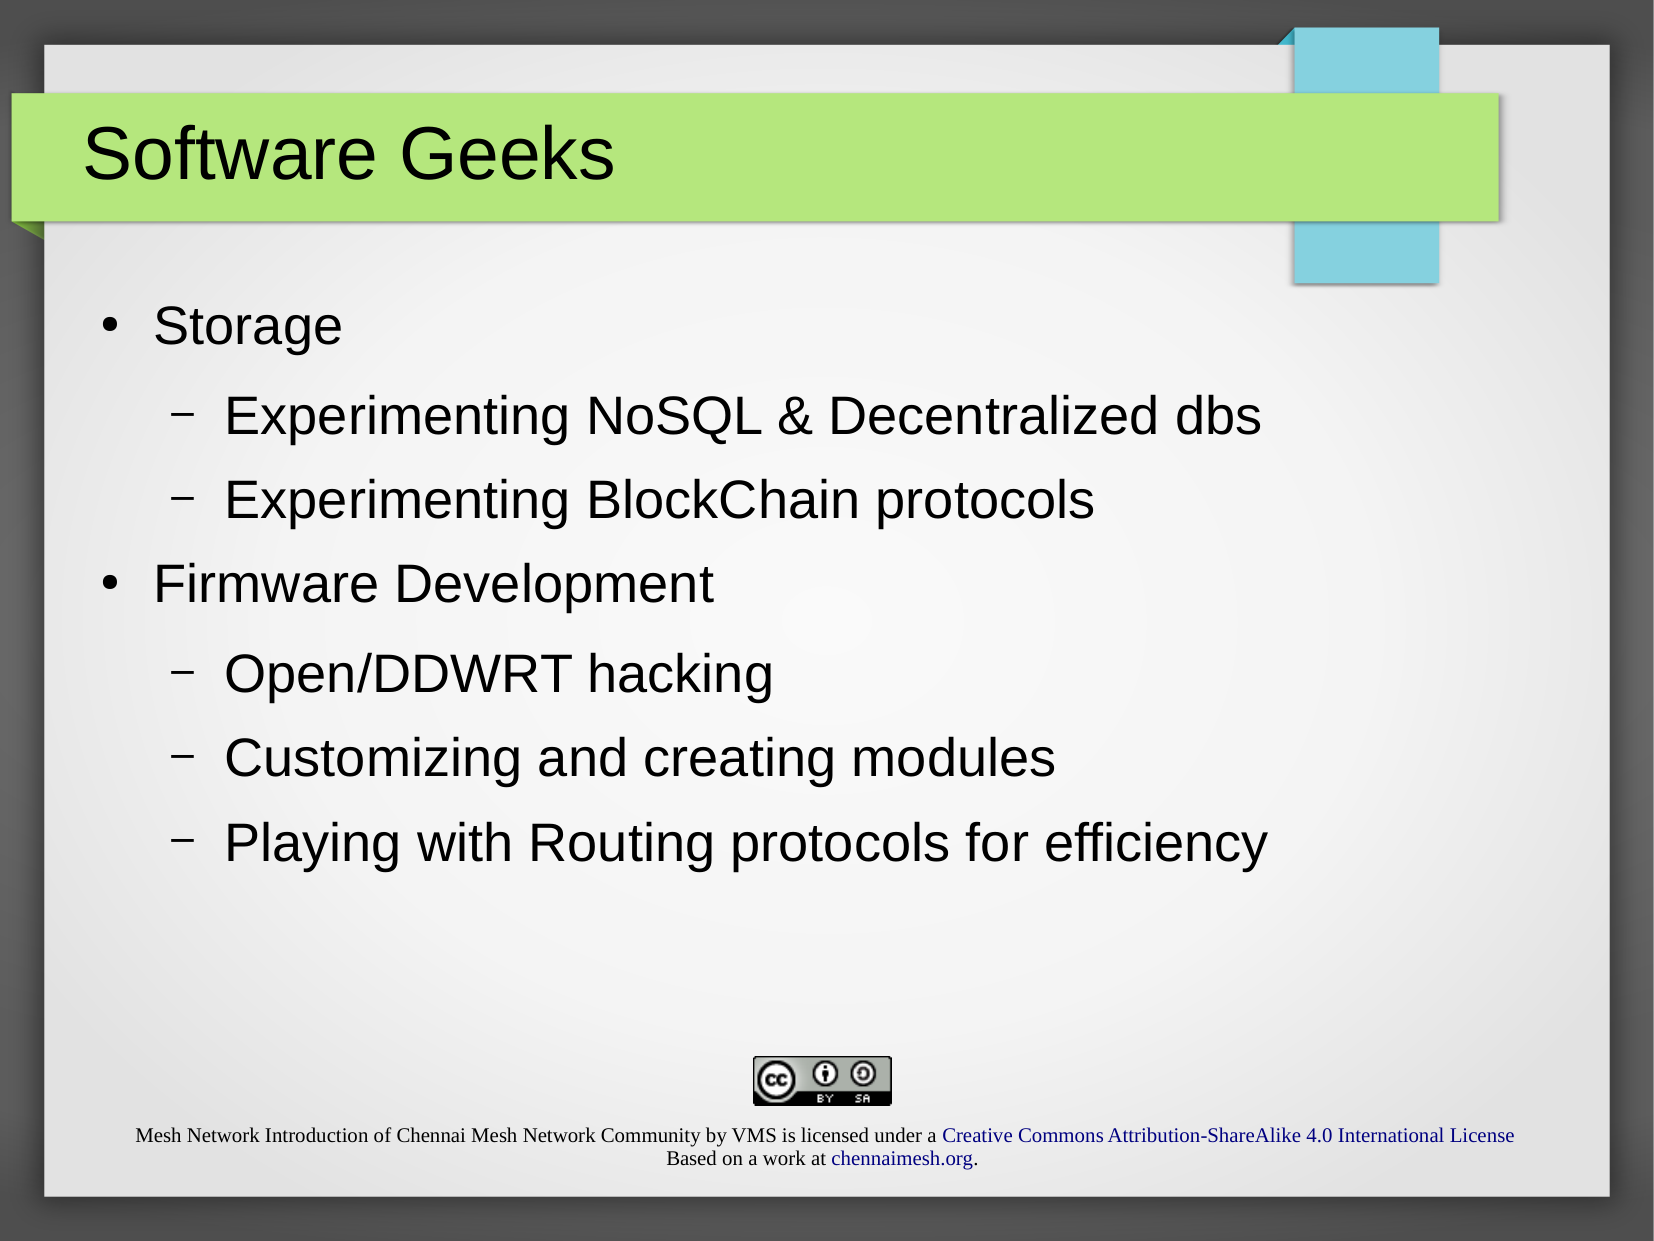

# Software Geeks
Storage
Experimenting NoSQL & Decentralized dbs
Experimenting BlockChain protocols
Firmware Development
Open/DDWRT hacking
Customizing and creating modules
Playing with Routing protocols for efficiency